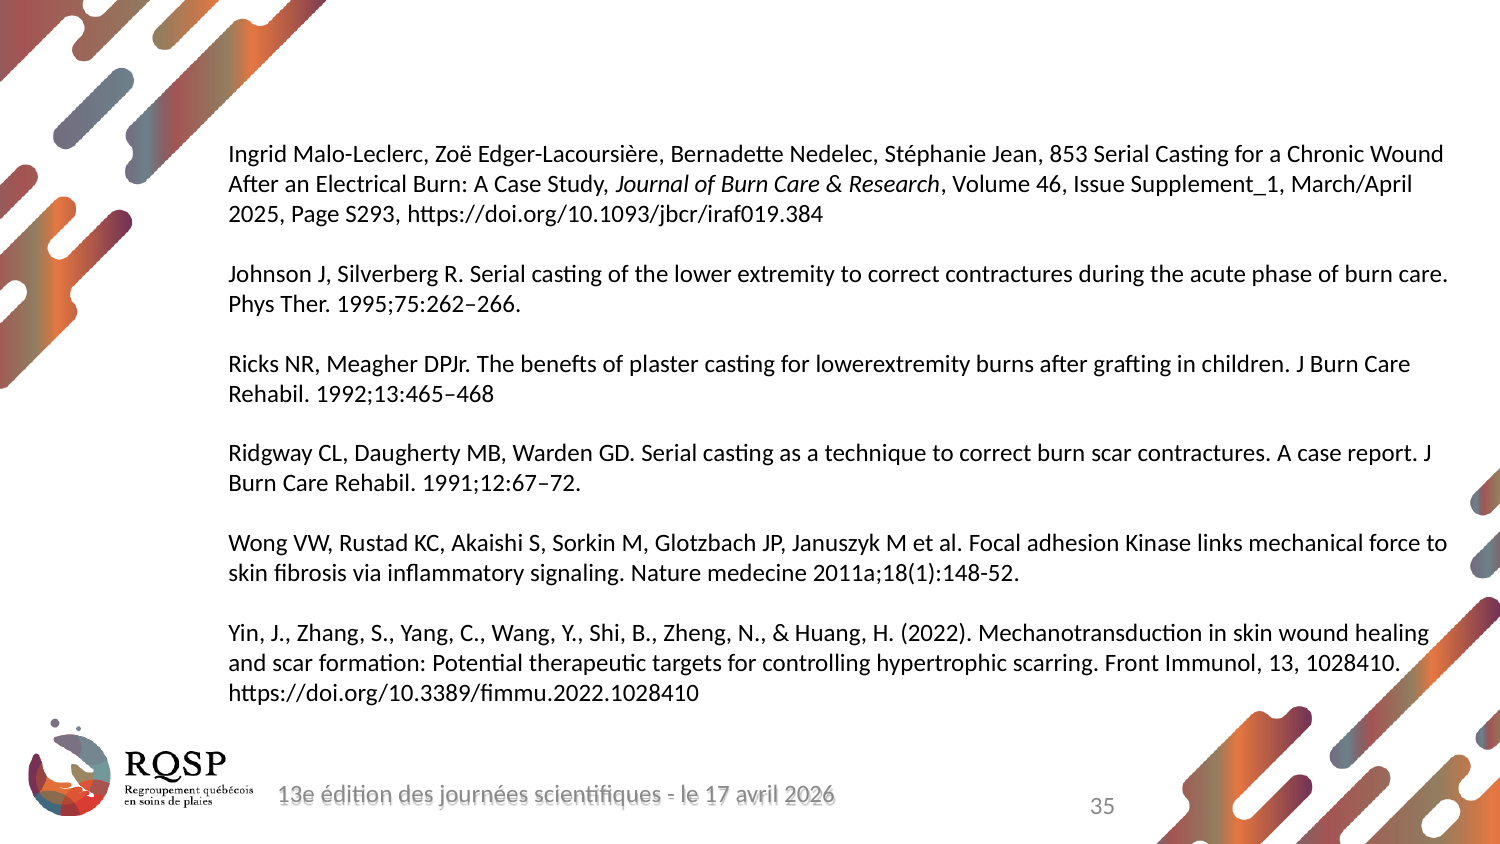

Ingrid Malo-Leclerc, Zoë Edger-Lacoursière, Bernadette Nedelec, Stéphanie Jean, 853 Serial Casting for a Chronic Wound After an Electrical Burn: A Case Study, Journal of Burn Care & Research, Volume 46, Issue Supplement_1, March/April 2025, Page S293, https://doi.org/10.1093/jbcr/iraf019.384
Johnson J, Silverberg R. Serial casting of the lower extremity to correct contractures during the acute phase of burn care. Phys Ther. 1995;75:262–266.
Ricks NR, Meagher DPJr. The benefts of plaster casting for lowerextremity burns after grafting in children. J Burn Care Rehabil. 1992;13:465–468
Ridgway CL, Daugherty MB, Warden GD. Serial casting as a technique to correct burn scar contractures. A case report. J Burn Care Rehabil. 1991;12:67–72.
Wong VW, Rustad KC, Akaishi S, Sorkin M, Glotzbach JP, Januszyk M et al. Focal adhesion Kinase links mechanical force to skin fibrosis via inflammatory signaling. Nature medecine 2011a;18(1):148-52.
Yin, J., Zhang, S., Yang, C., Wang, Y., Shi, B., Zheng, N., & Huang, H. (2022). Mechanotransduction in skin wound healing and scar formation: Potential therapeutic targets for controlling hypertrophic scarring. Front Immunol, 13, 1028410. https://doi.org/10.3389/fimmu.2022.1028410